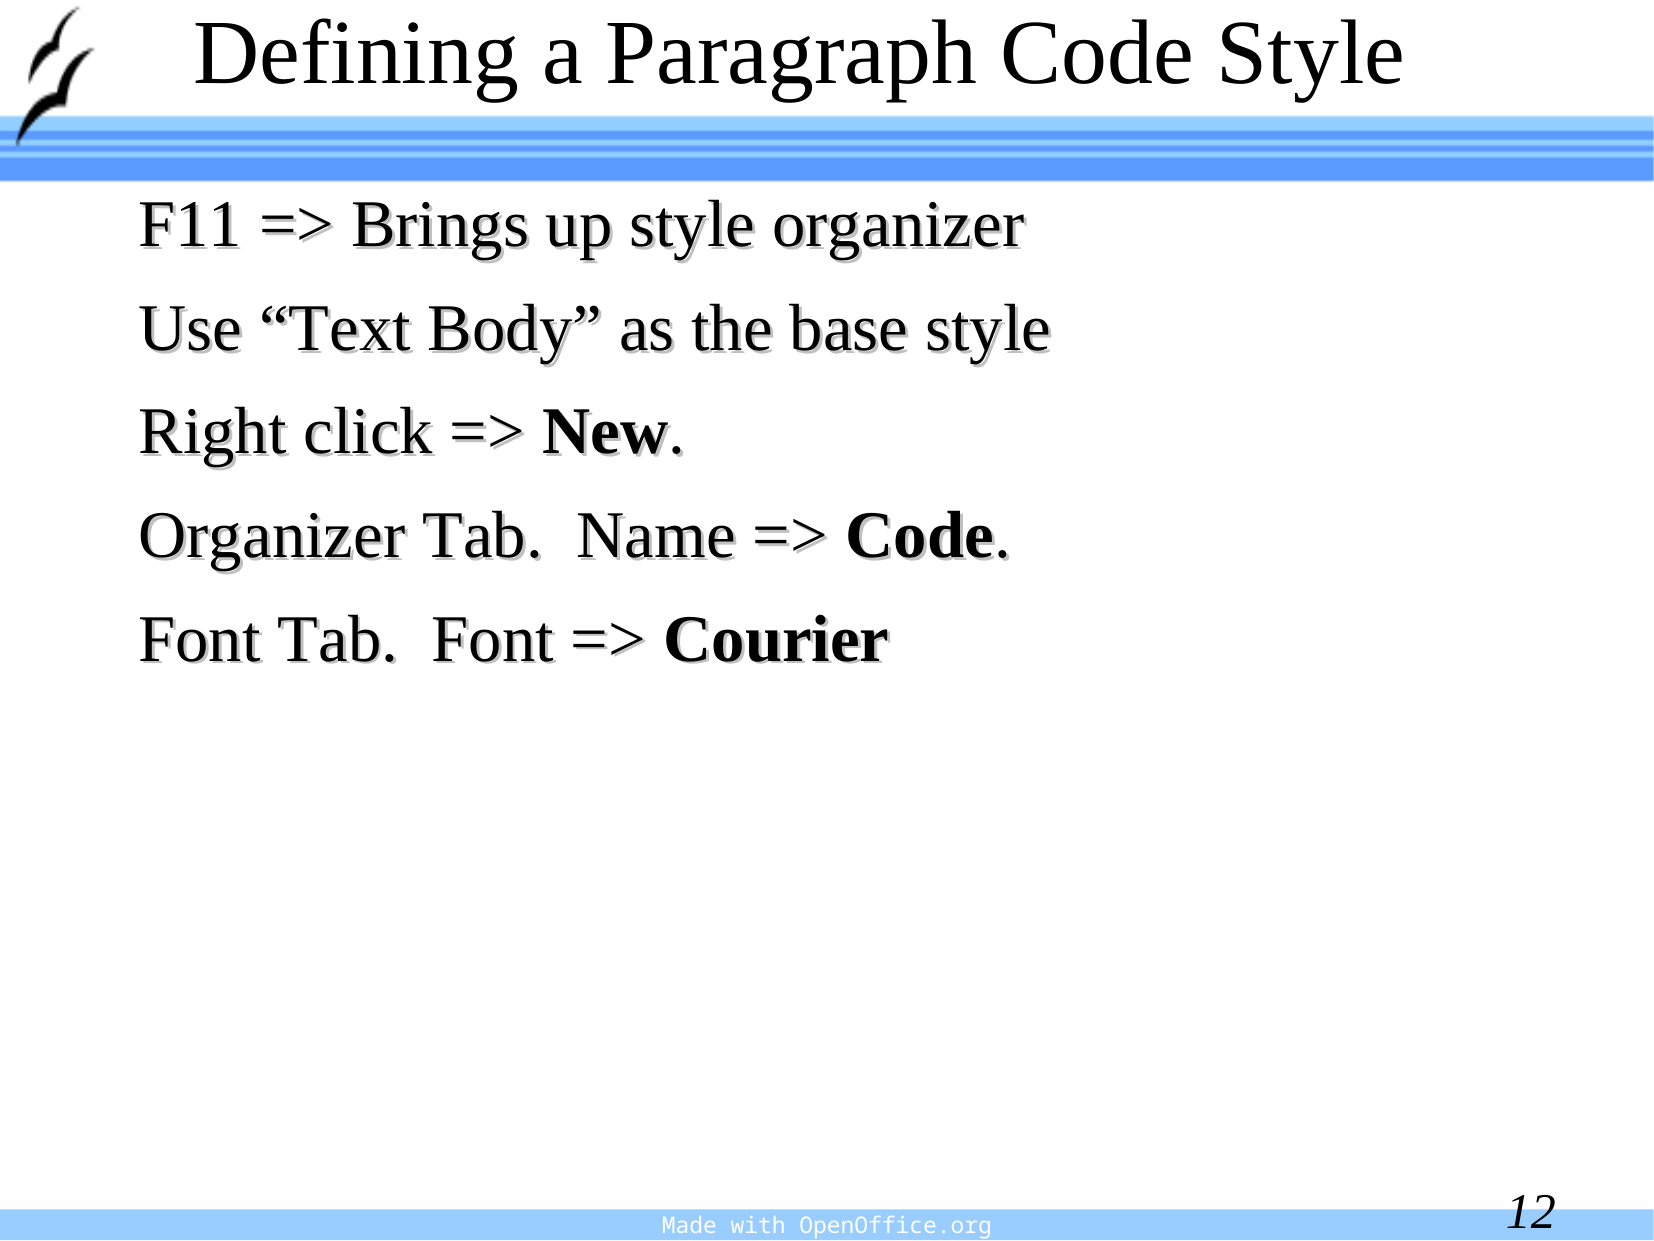

# Defining a Paragraph Code Style
F11 => Brings up style organizer
Use “Text Body” as the base style
Right click => New.
Organizer Tab. Name => Code.
Font Tab. Font => Courier